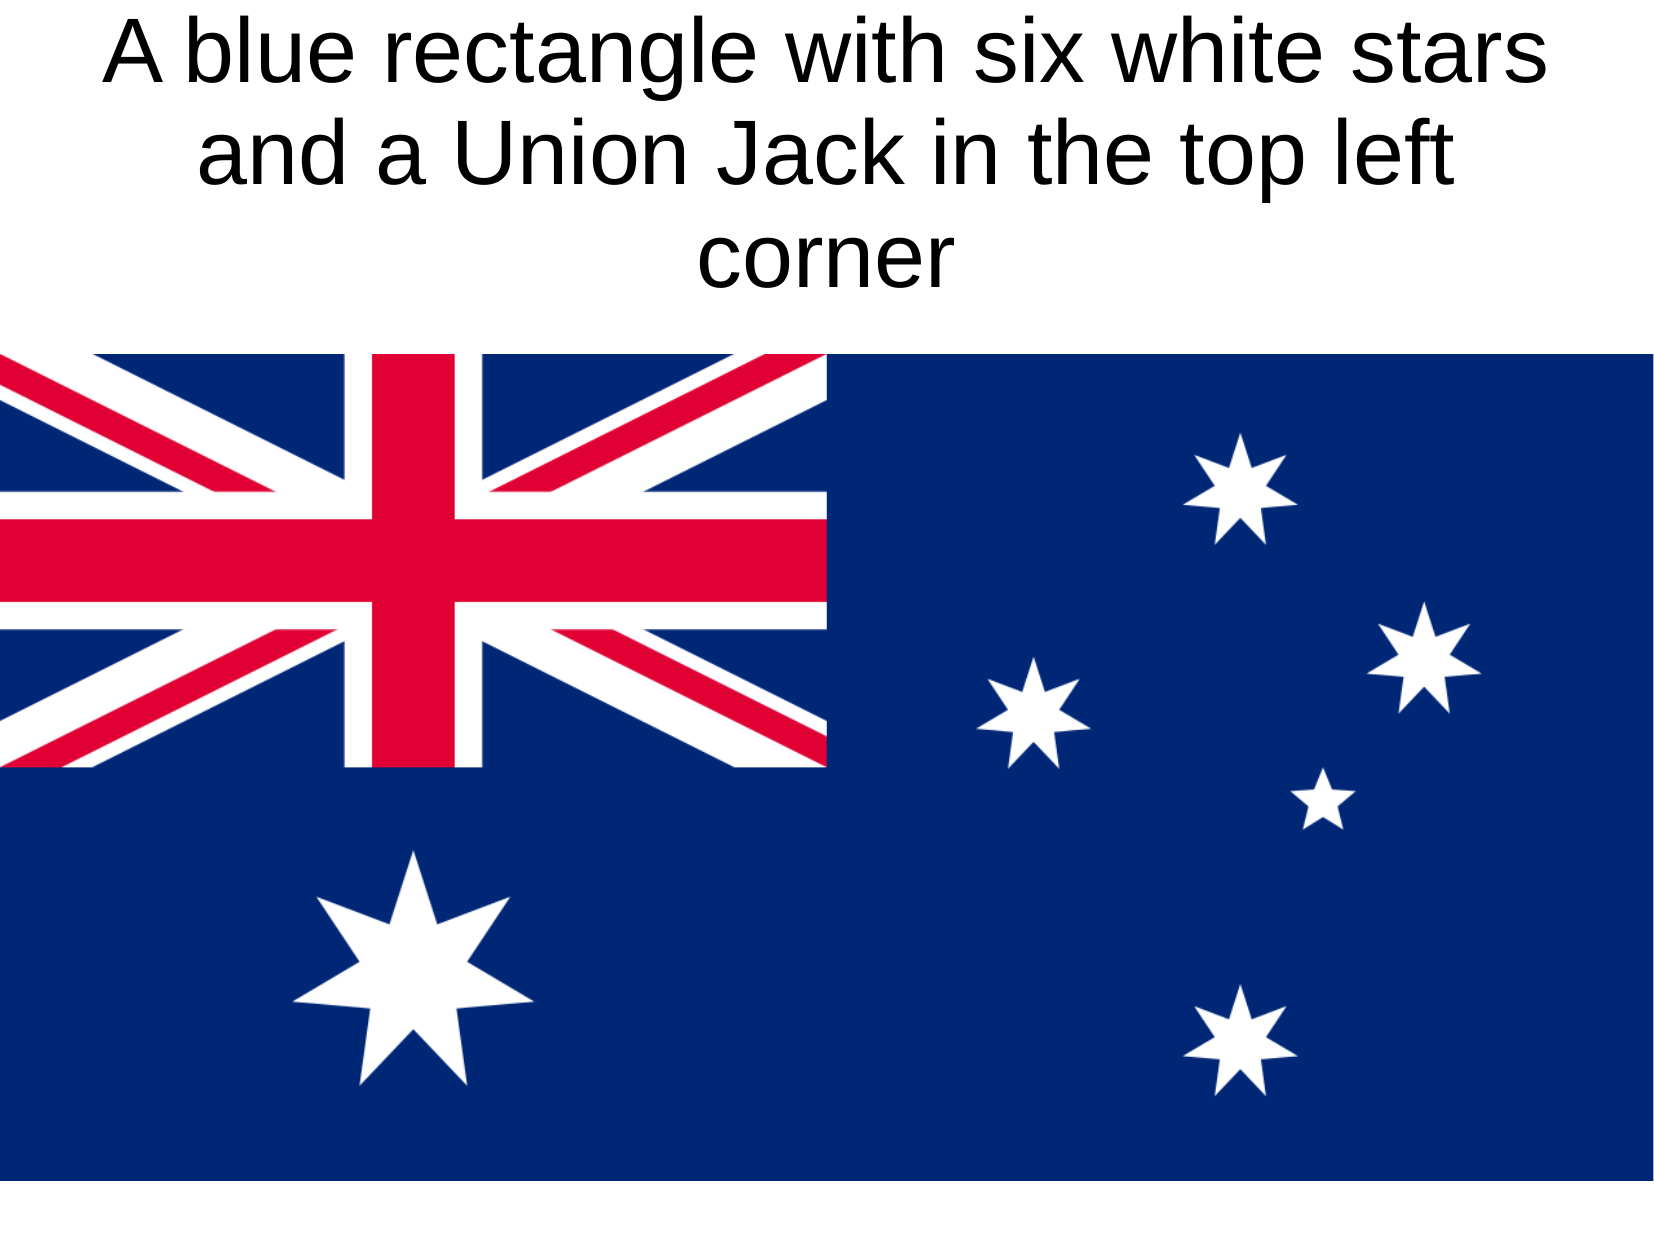

# A blue rectangle with six white stars and a Union Jack in the top left corner